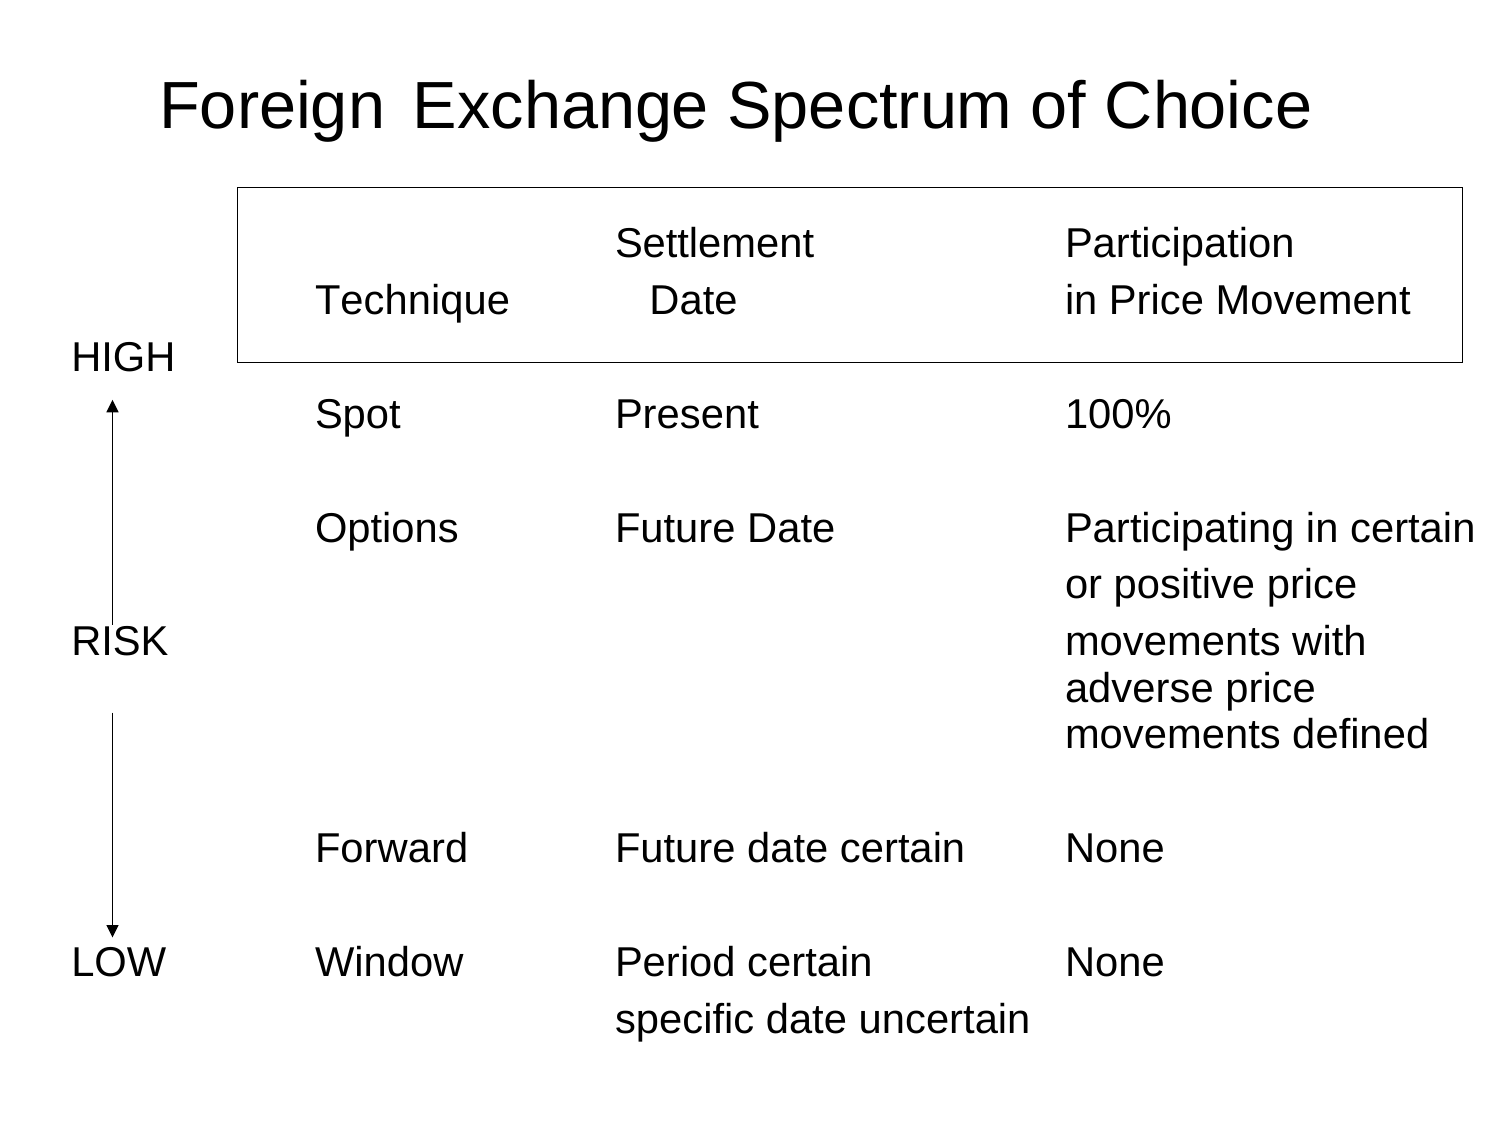

# Foreign Exchange Spectrum of Choice
		 			Settlement 	 	Participation
			Technique	 Date			in Price Movement
	HIGH
			Spot		Present			100%
		 	Options		Future Date		Participating in certain
								or positive price
	RISK						movements with 							adverse price 								movements defined
		 	Forward	Future date certain	None
	LOW	Window		Period certain		None
					specific date uncertain